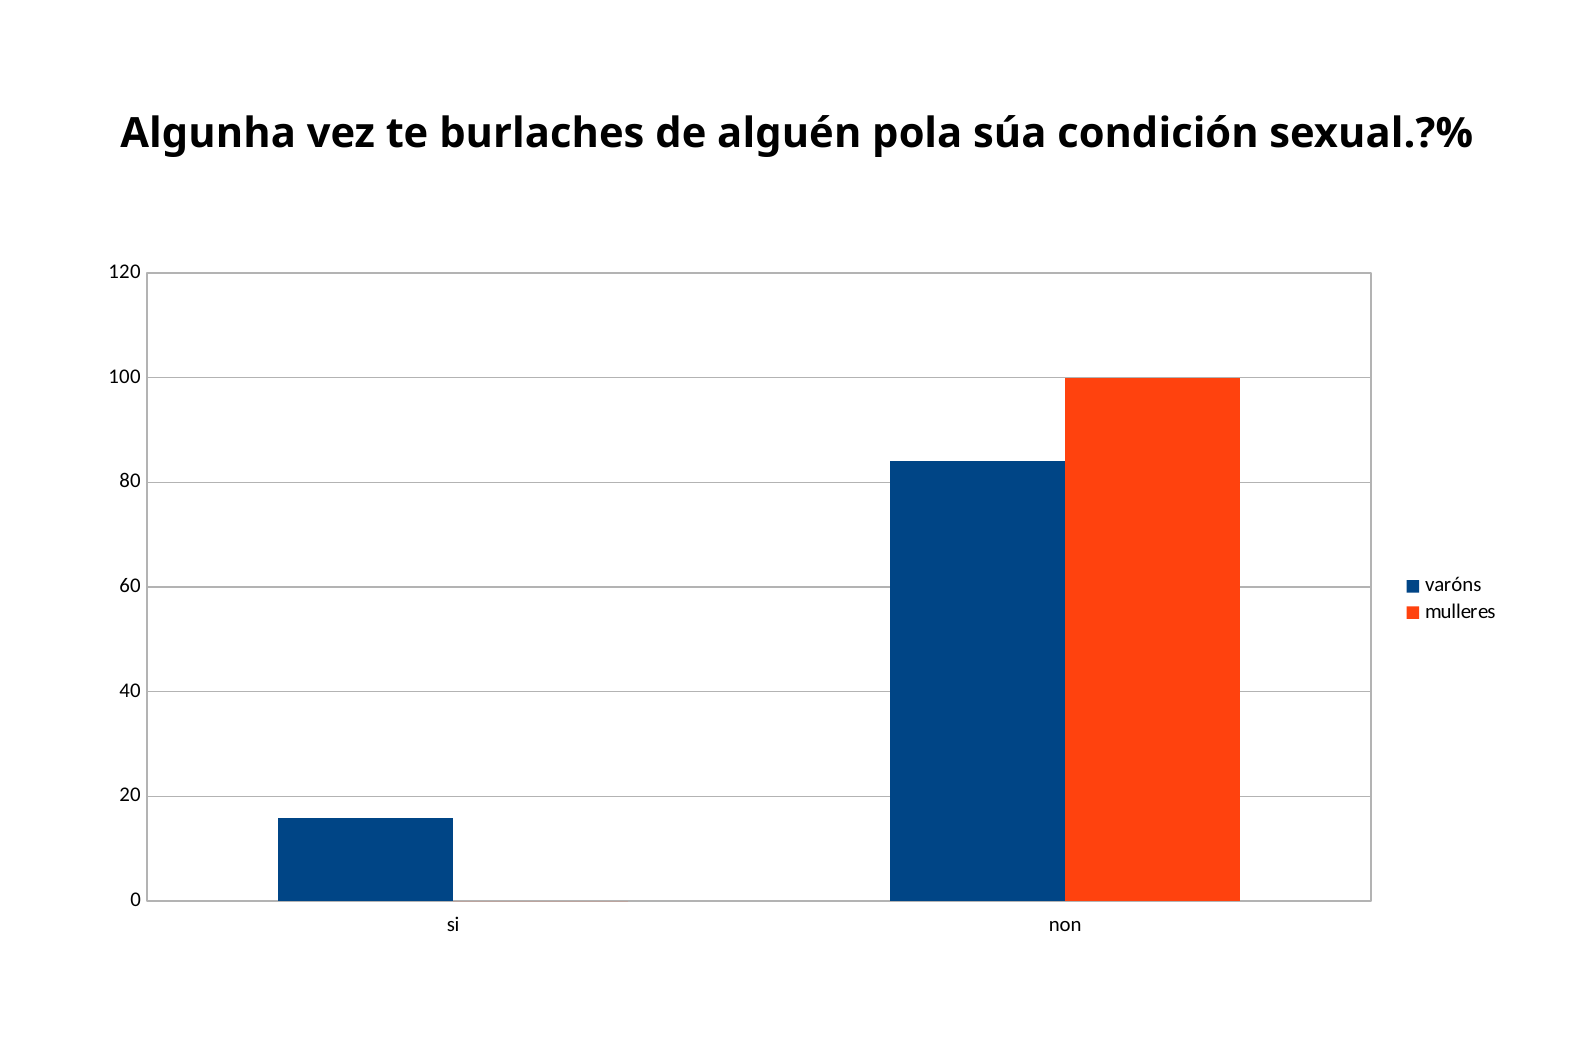

# Algunha vez te burlaches de alguén pola súa condición sexual.?%
### Chart
| Category | varóns | mulleres |
|---|---|---|
| si | 15.9 | 0.0 |
| non | 84.1 | 100.0 |